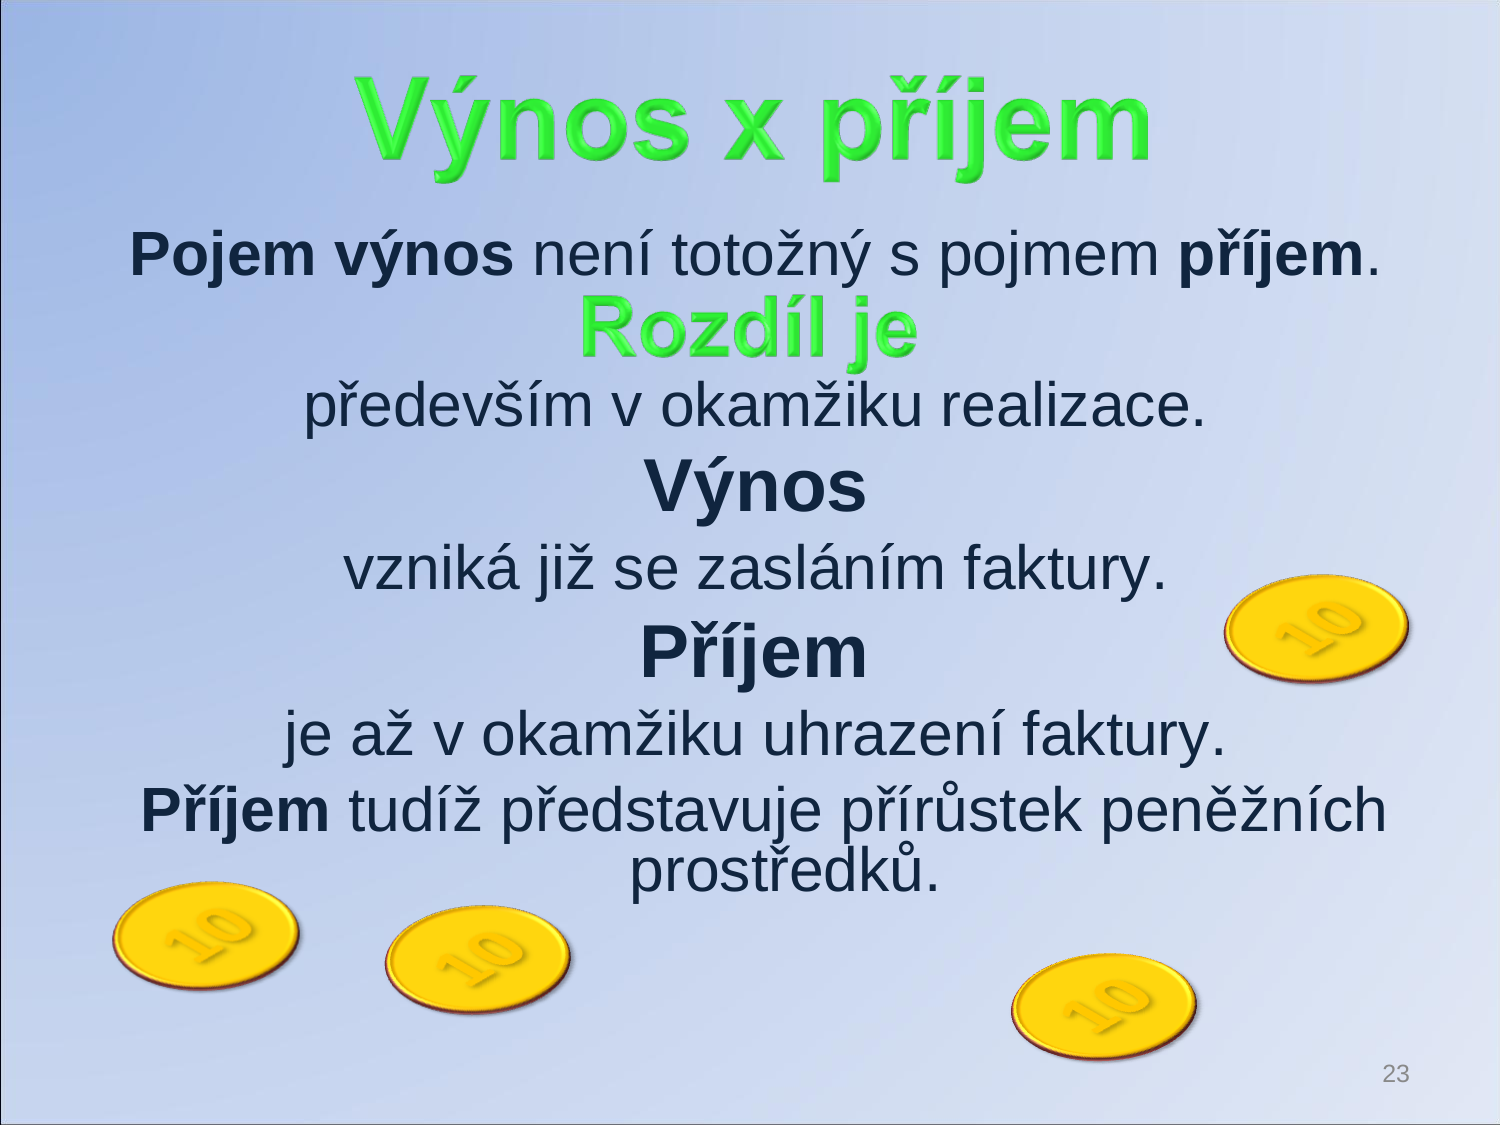

# Pojem výnos není totožný s pojmem příjem.
především v okamžiku realizace.
Výnos
vzniká již se zasláním faktury.
Příjem
je až v okamžiku uhrazení faktury.
Příjem tudíž představuje přírůstek peněžních prostředků.